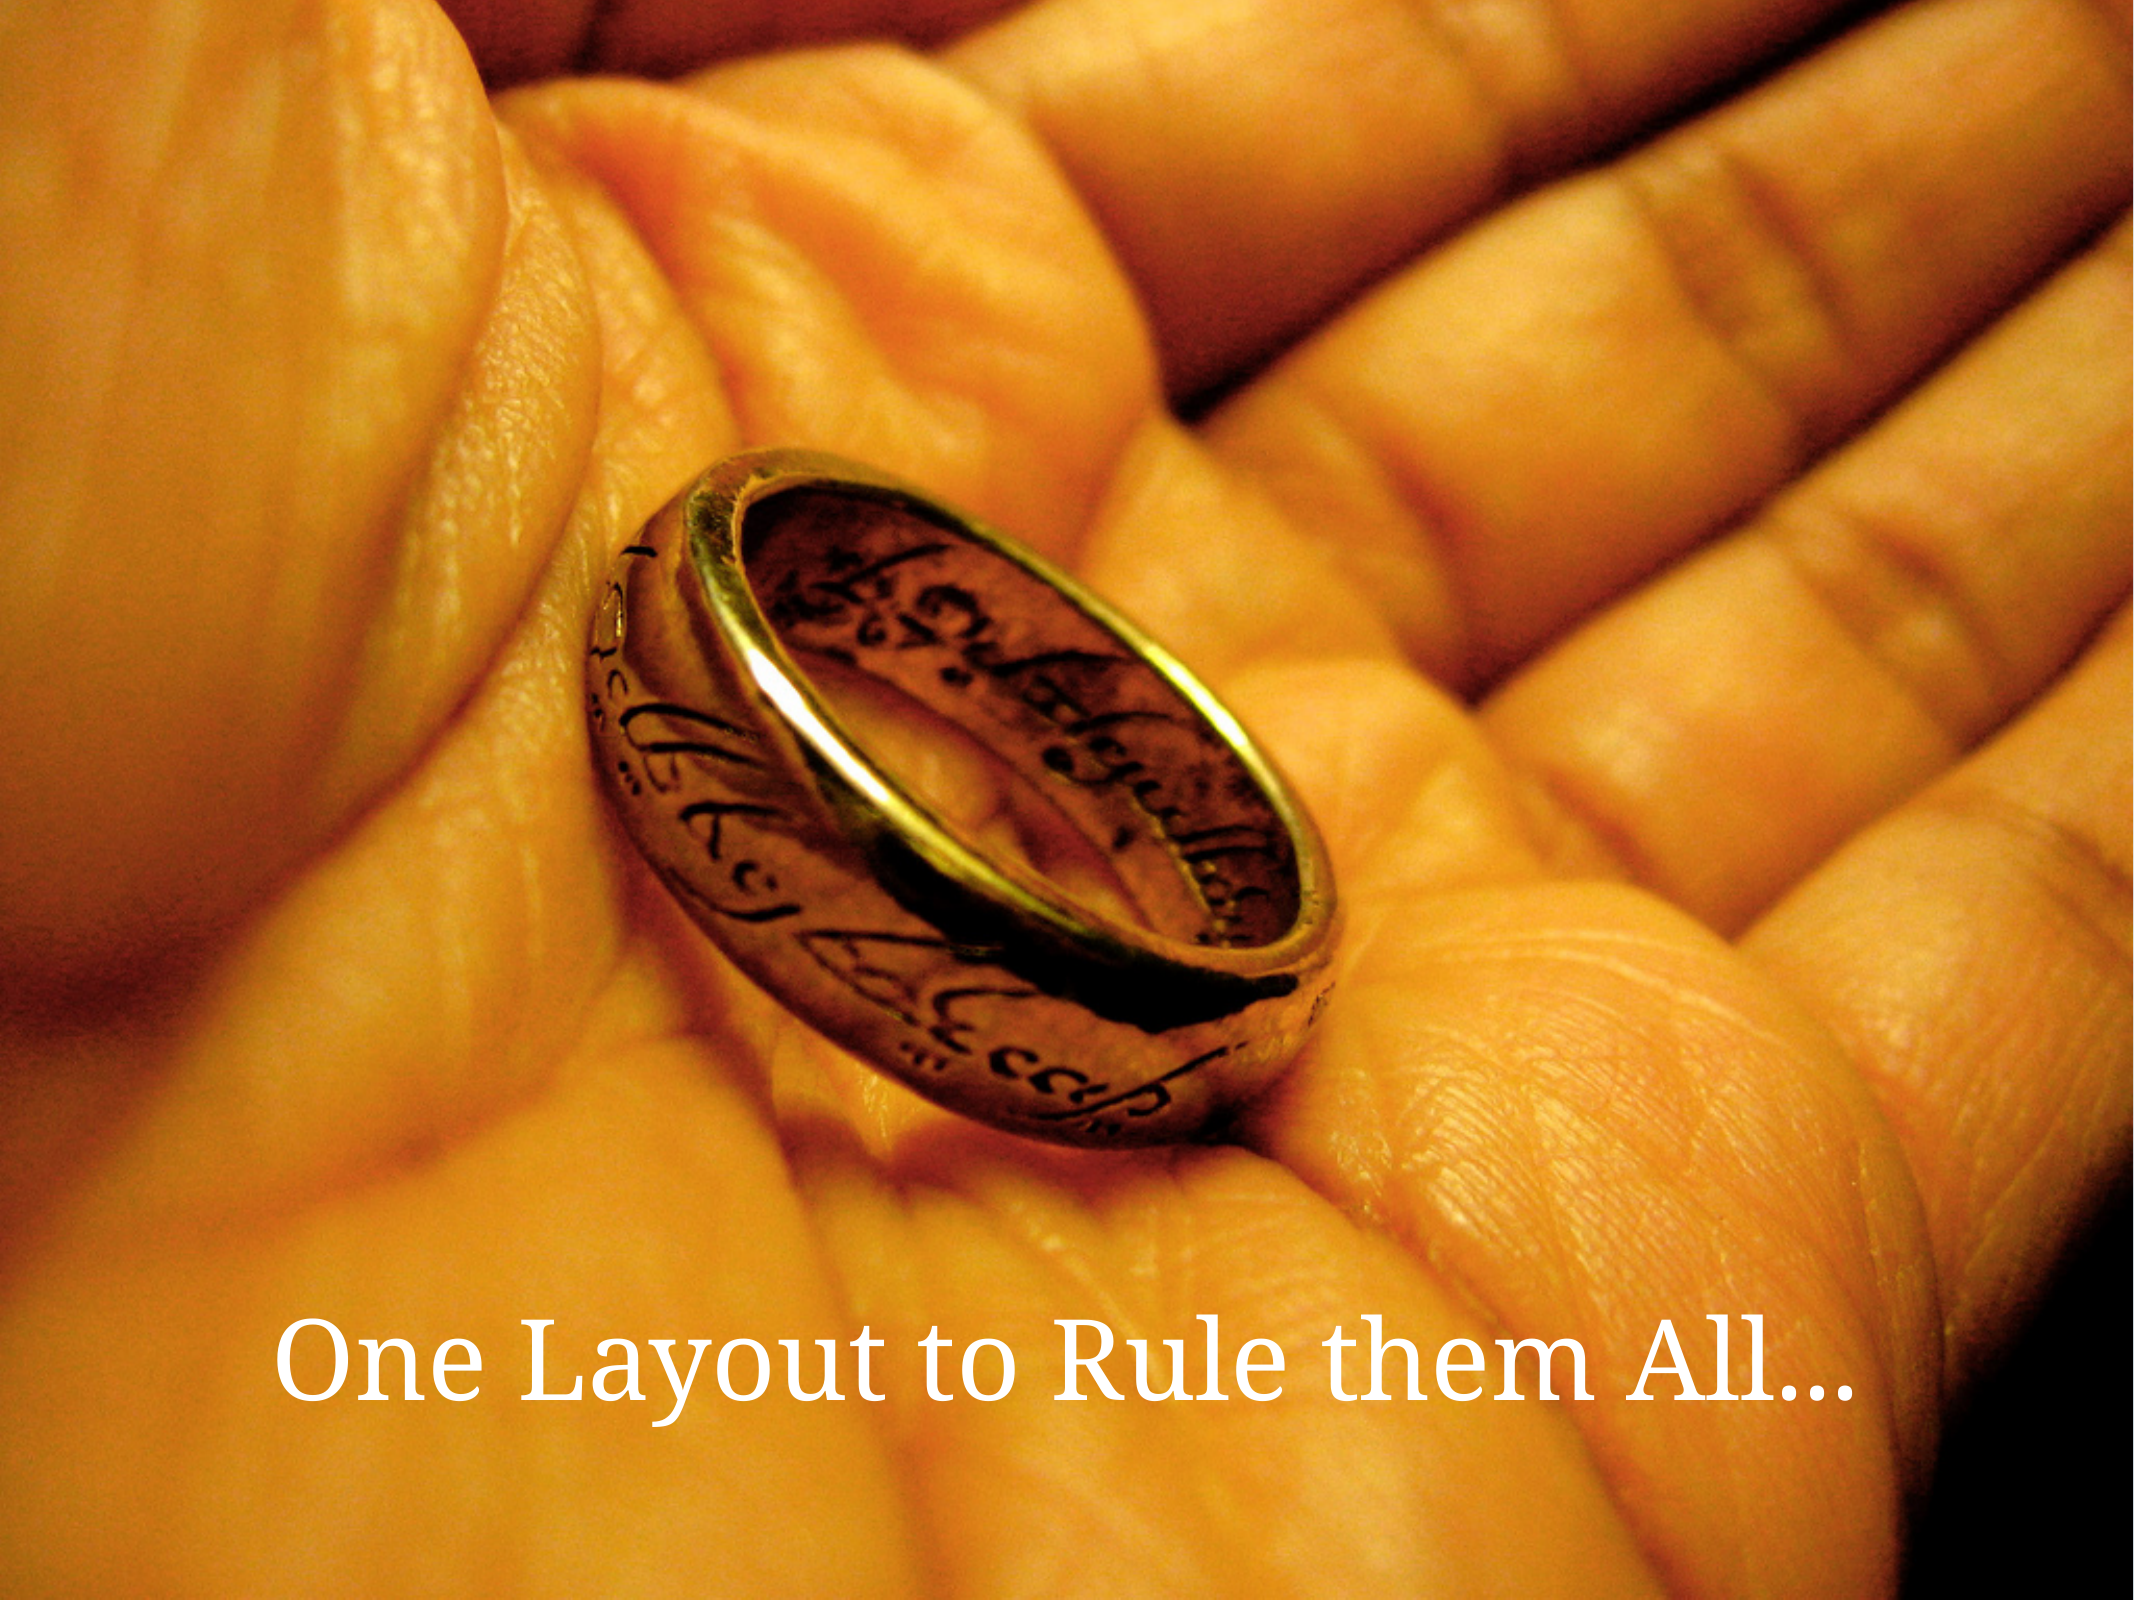

# One Layout to Rule them All...